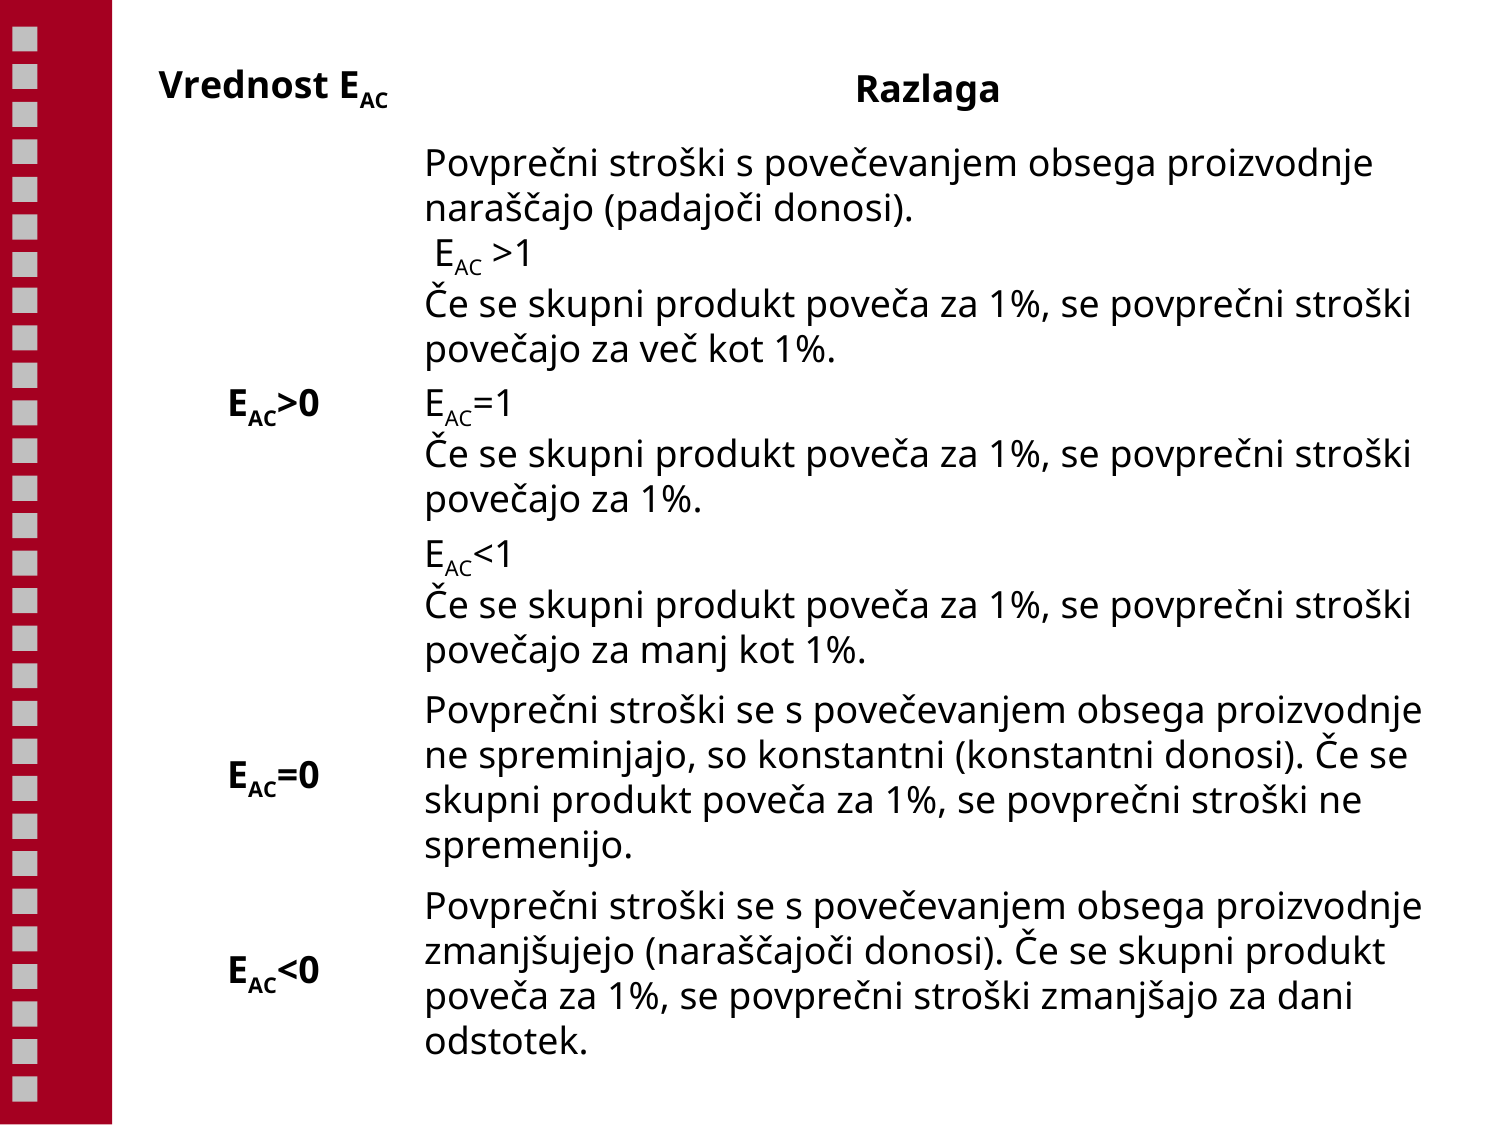

| Vrednost EAC | Razlaga |
| --- | --- |
| EAC>0 | Povprečni stroški s povečevanjem obsega proizvodnje naraščajo (padajoči donosi). EAC >1 Če se skupni produkt poveča za 1%, se povprečni stroški povečajo za več kot 1%. EAC=1 Če se skupni produkt poveča za 1%, se povprečni stroški povečajo za 1%. EAC<1 Če se skupni produkt poveča za 1%, se povprečni stroški povečajo za manj kot 1%. |
| EAC=0 | Povprečni stroški se s povečevanjem obsega proizvodnje ne spreminjajo, so konstantni (konstantni donosi). Če se skupni produkt poveča za 1%, se povprečni stroški ne spremenijo. |
| EAC<0 | Povprečni stroški se s povečevanjem obsega proizvodnje zmanjšujejo (naraščajoči donosi). Če se skupni produkt poveča za 1%, se povprečni stroški zmanjšajo za dani odstotek. |